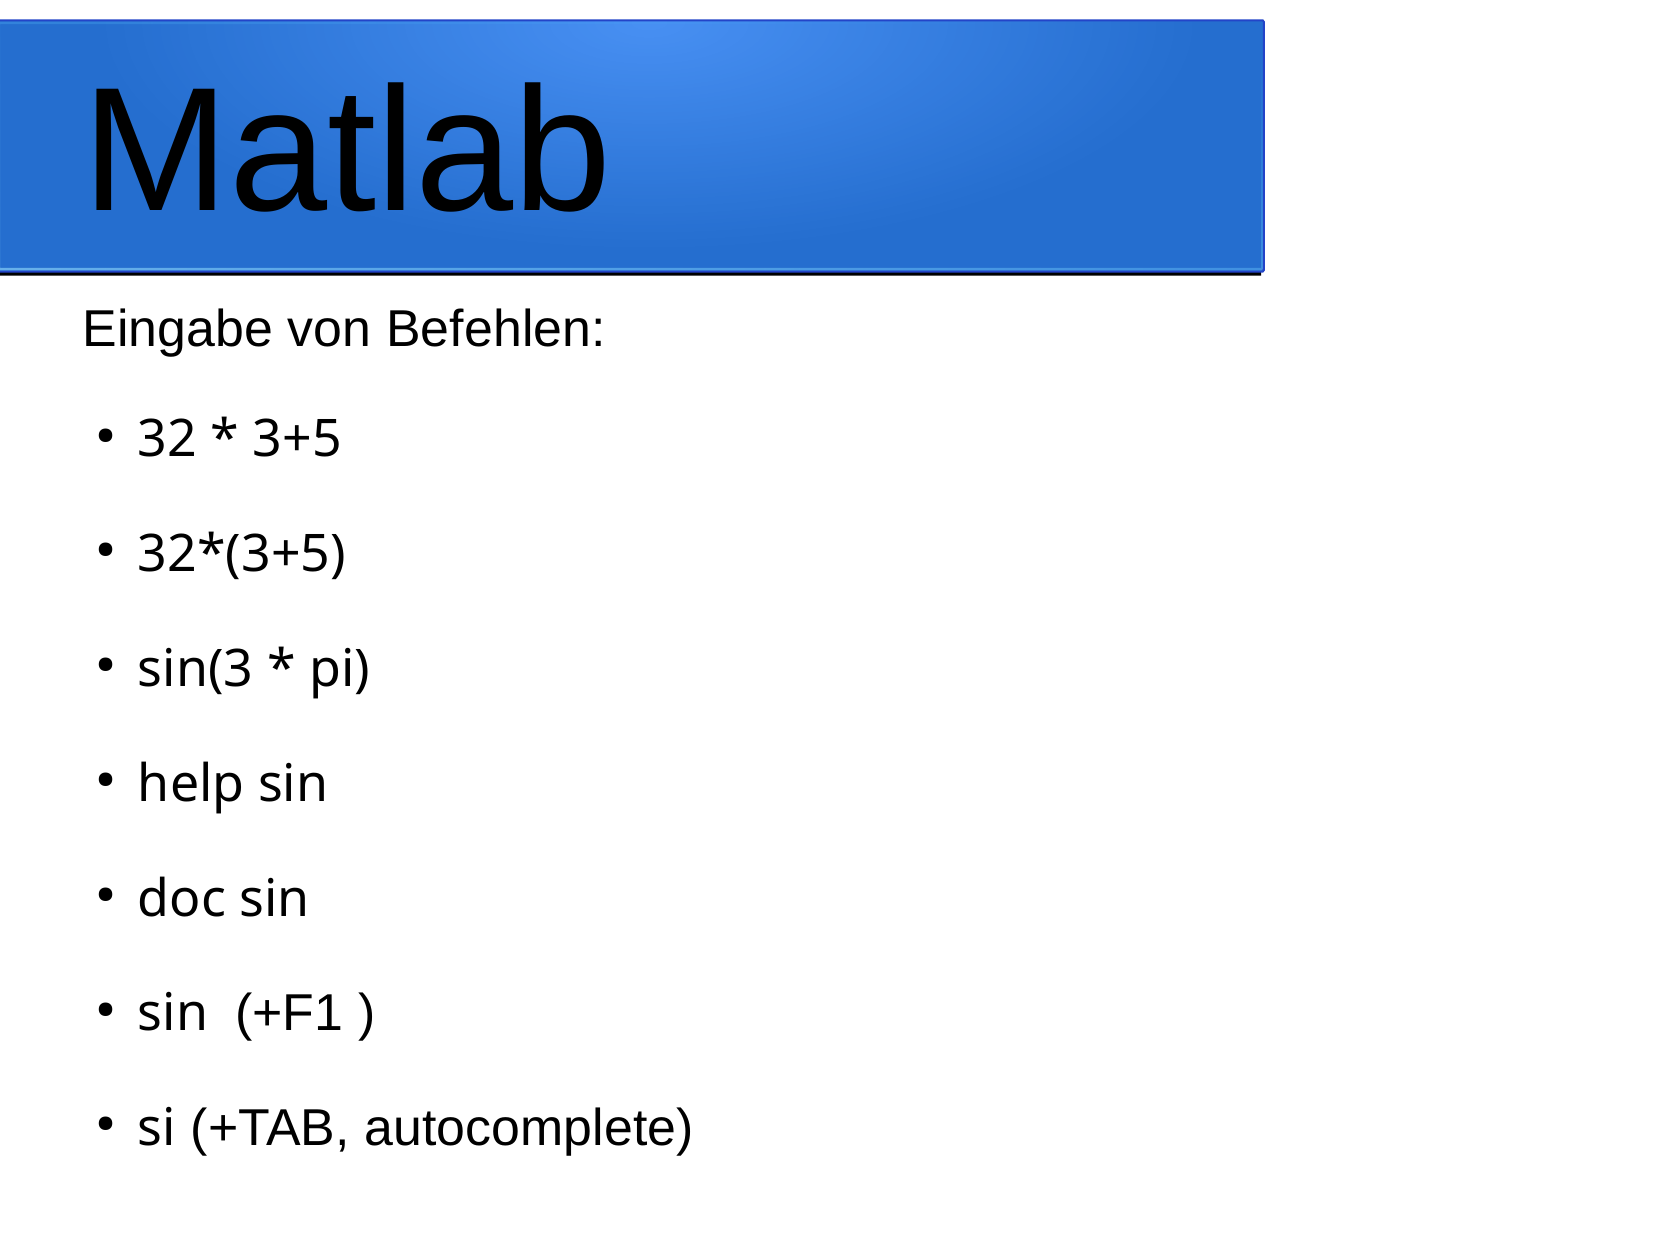

# Matlab
Eingabe von Befehlen:
32 * 3+5
32*(3+5)
sin(3 * pi)
help sin
doc sin
sin (+F1 )
si (+TAB, autocomplete)